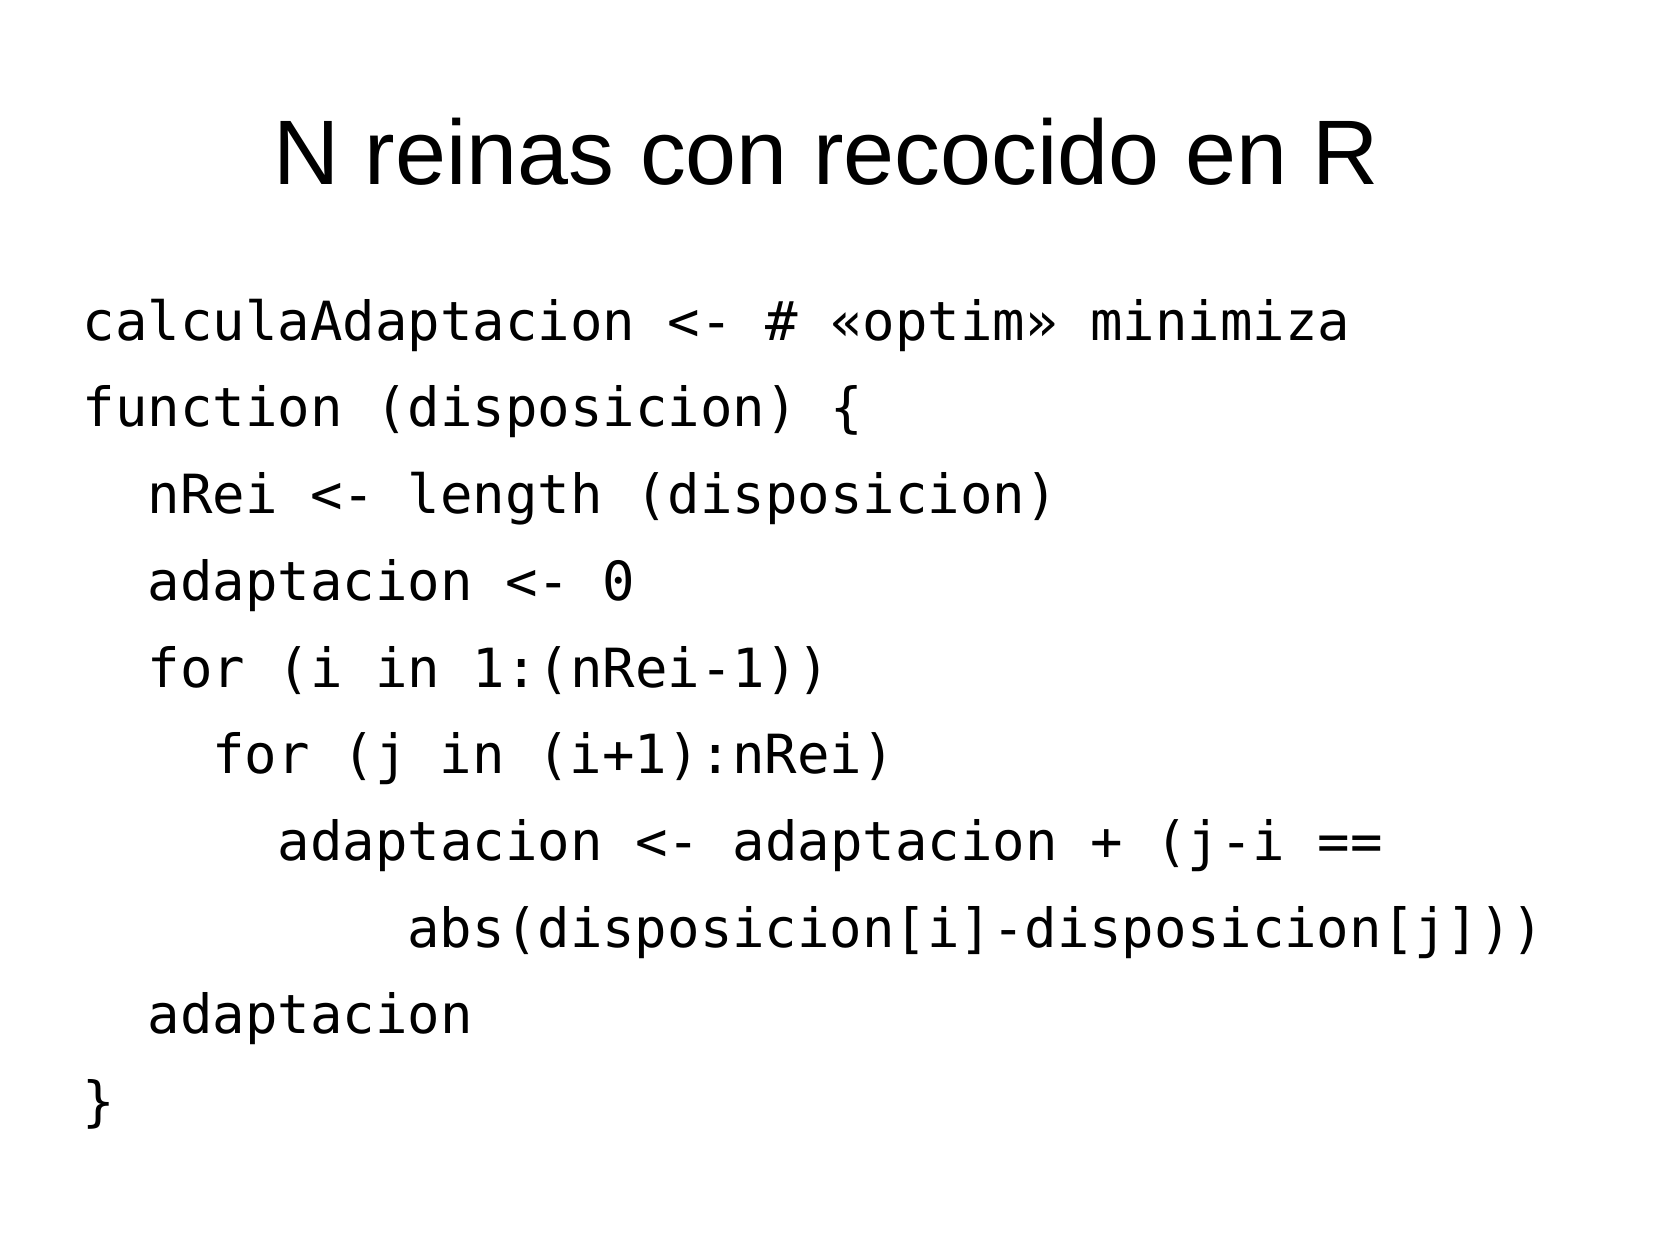

# N reinas con recocido en R
calculaAdaptacion <- # «optim» minimiza
function (disposicion) {
 nRei <- length (disposicion)
 adaptacion <- 0
 for (i in 1:(nRei-1))
 for (j in (i+1):nRei)
 adaptacion <- adaptacion + (j-i ==
 abs(disposicion[i]-disposicion[j]))
 adaptacion
}